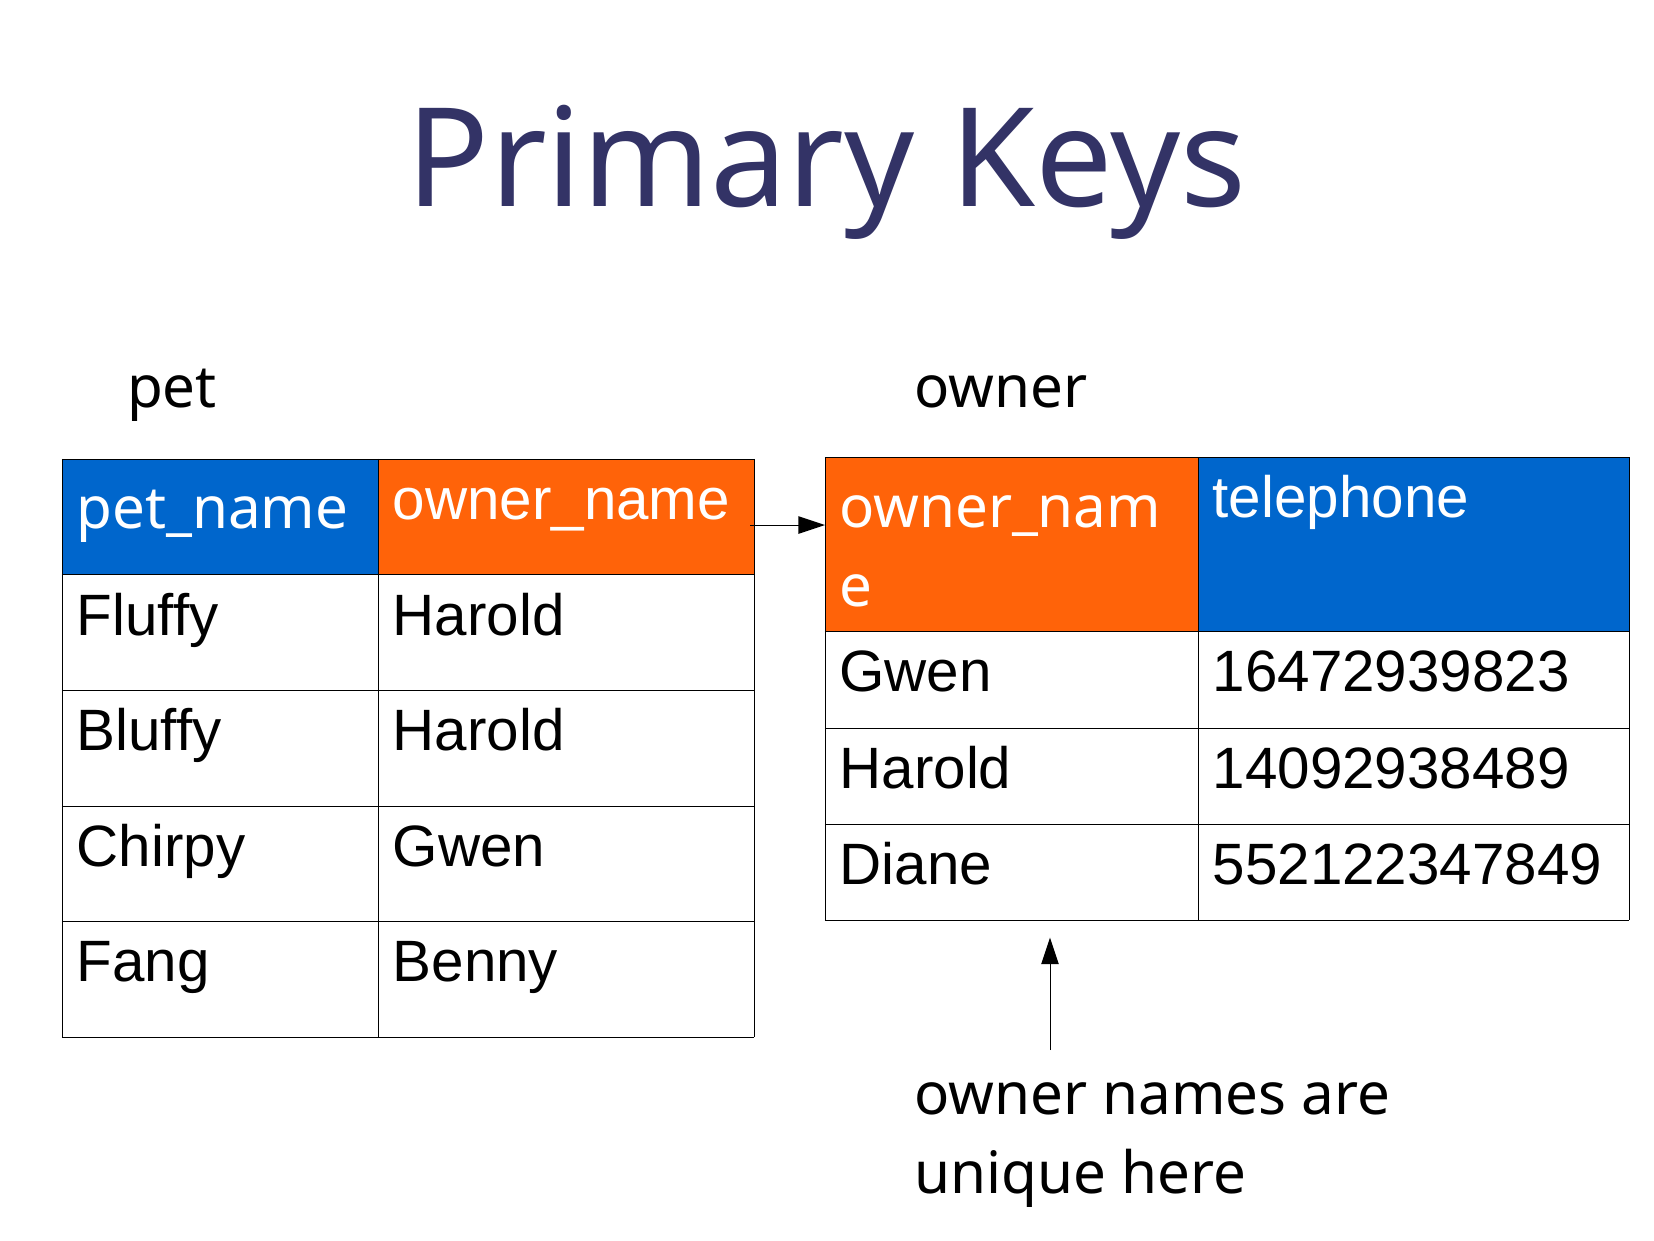

# Primary Keys
pet
owner
| owner\_name | telephone |
| --- | --- |
| Gwen | 16472939823 |
| Harold | 14092938489 |
| Diane | 552122347849 |
| pet\_name | owner\_name |
| --- | --- |
| Fluffy | Harold |
| Bluffy | Harold |
| Chirpy | Gwen |
| Fang | Benny |
owner names are
unique here